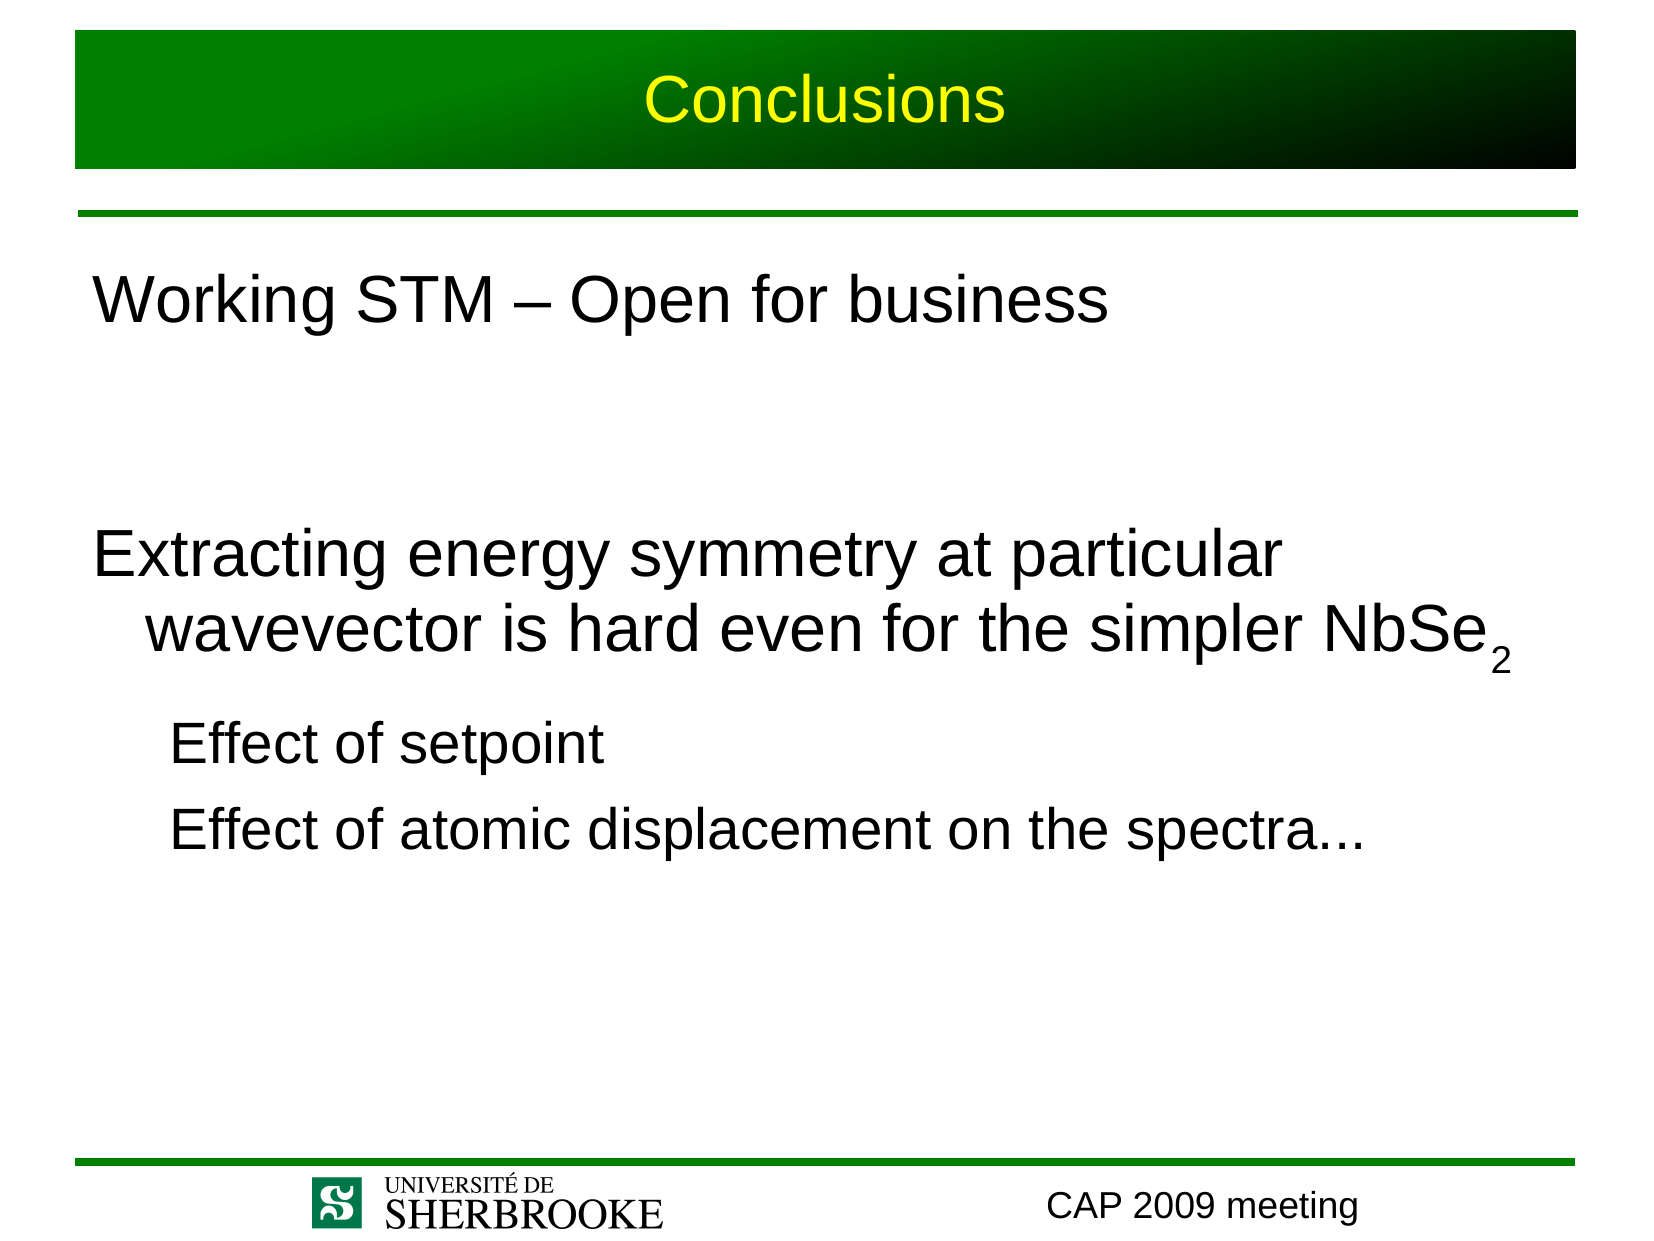

# Conclusions
Working STM – Open for business
Extracting energy symmetry at particular wavevector is hard even for the simpler NbSe2
Effect of setpoint
Effect of atomic displacement on the spectra...